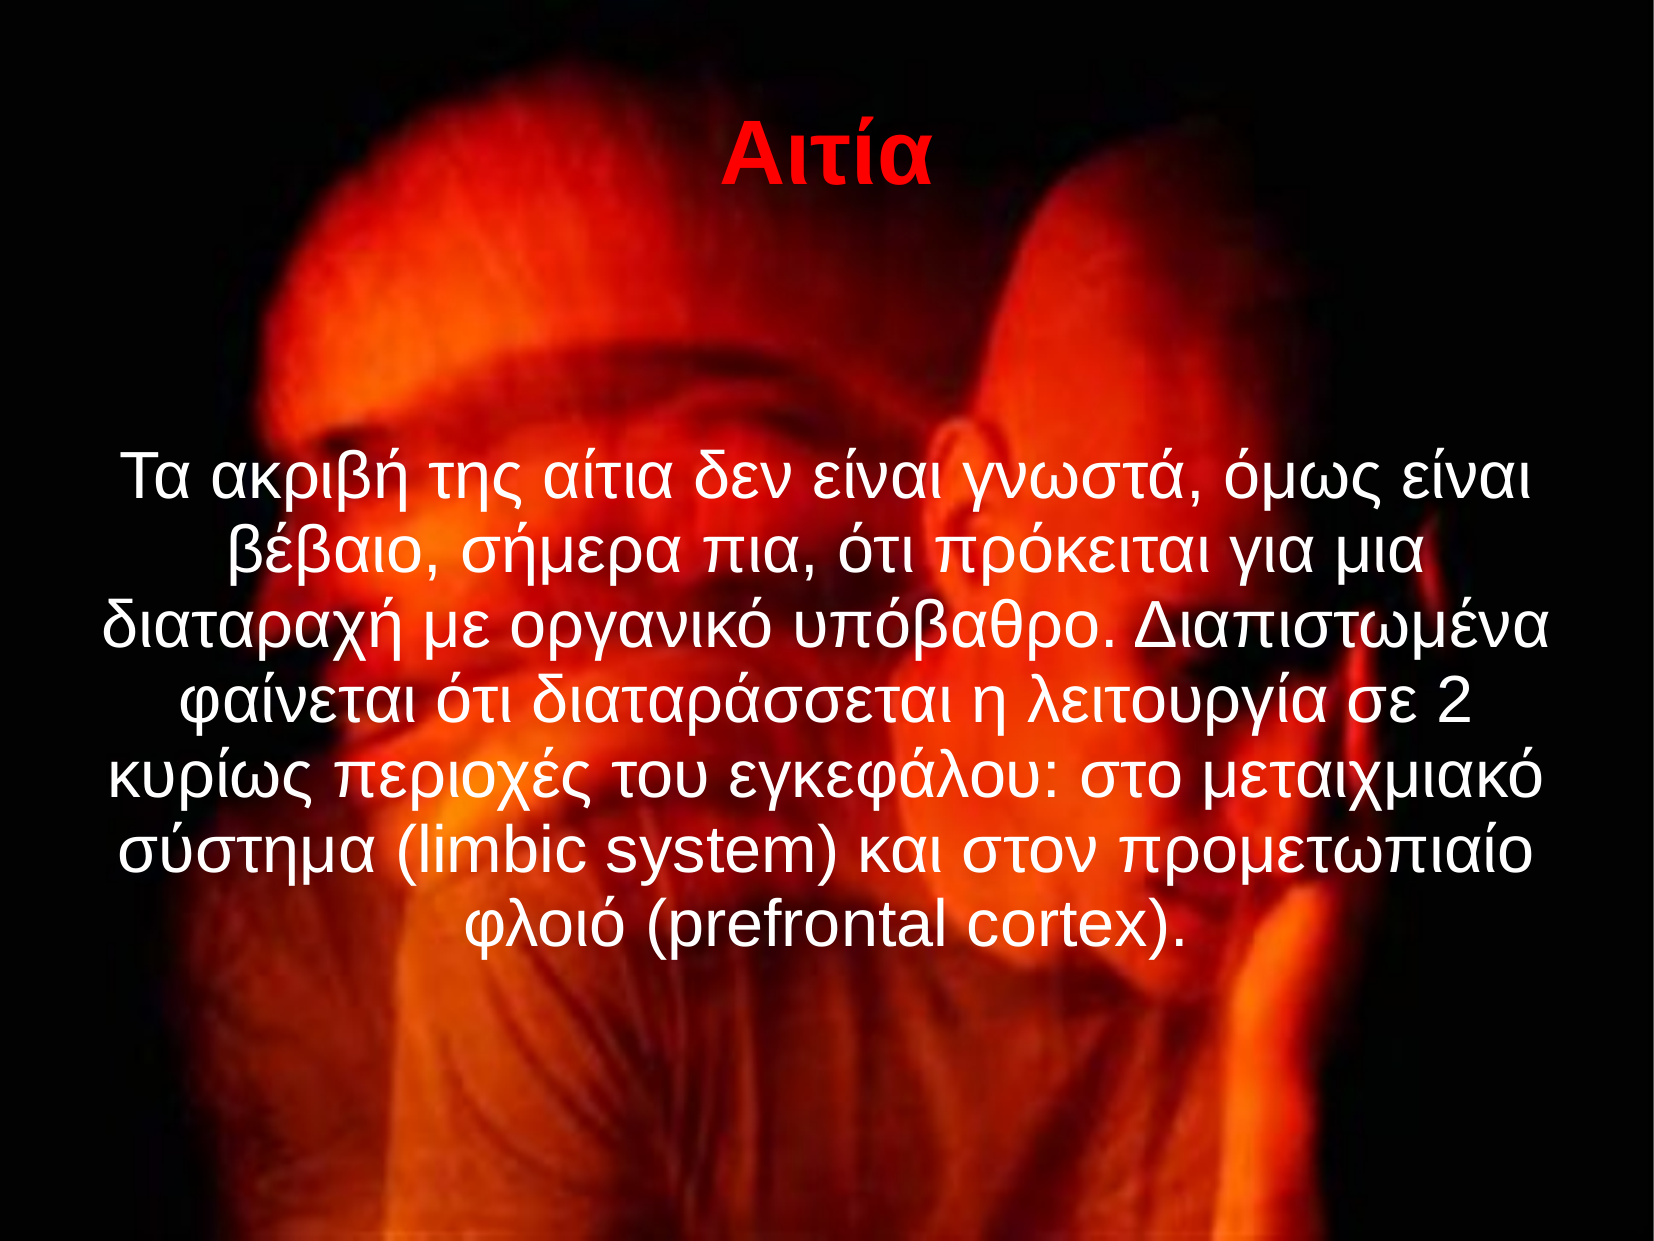

# Αιτία
Τα ακριβή της αίτια δεν είναι γνωστά, όμως είναι βέβαιο, σήμερα πια, ότι πρόκειται για μια διαταραχή με οργανικό υπόβαθρο. Διαπιστωμένα φαίνεται ότι διαταράσσεται η λειτουργία σε 2 κυρίως περιοχές του εγκεφάλου: στο μεταιχμιακό σύστημα (limbic system) και στον προμετωπιαίο φλοιό (prefrontal cortex).